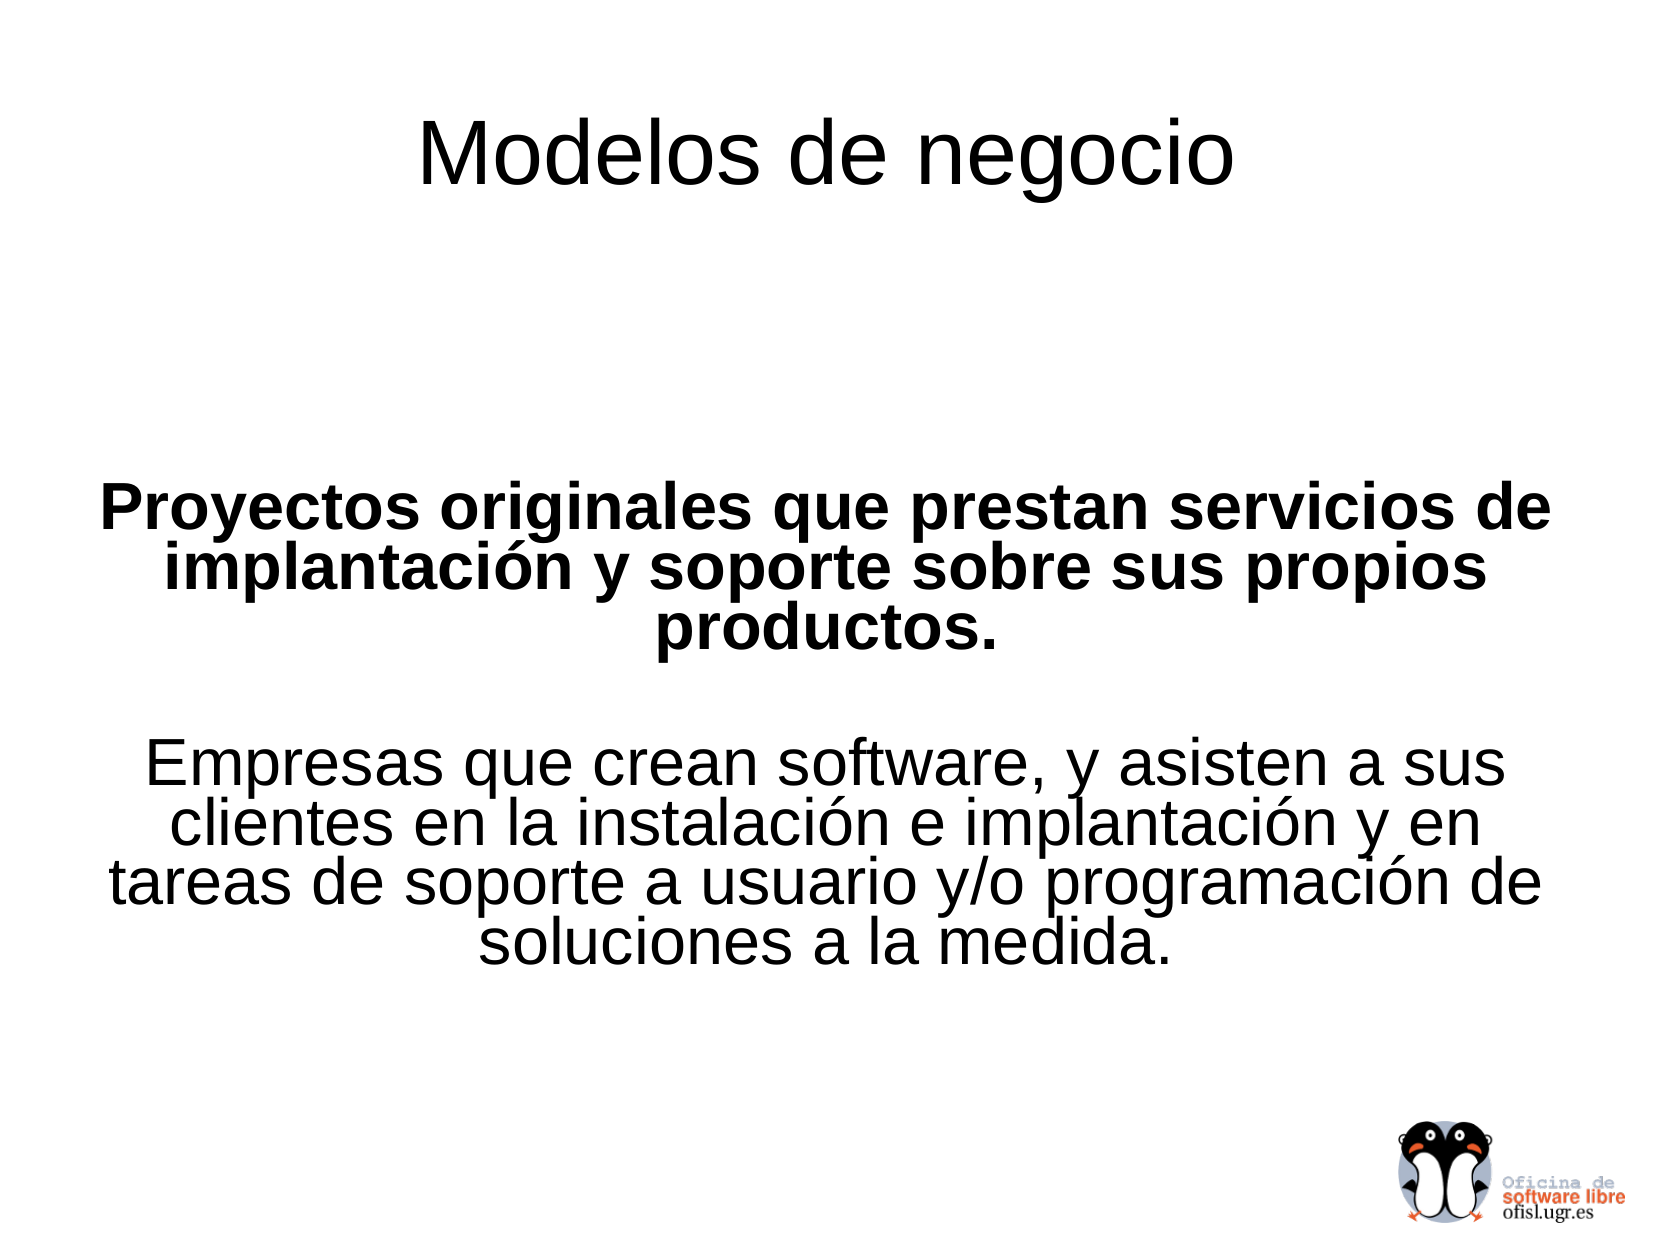

# Modelos de negocio
 Proyectos originales que prestan servicios de implantación y soporte sobre sus propios productos.
Empresas que crean software, y asisten a sus clientes en la instalación e implantación y en tareas de soporte a usuario y/o programación de soluciones a la medida.